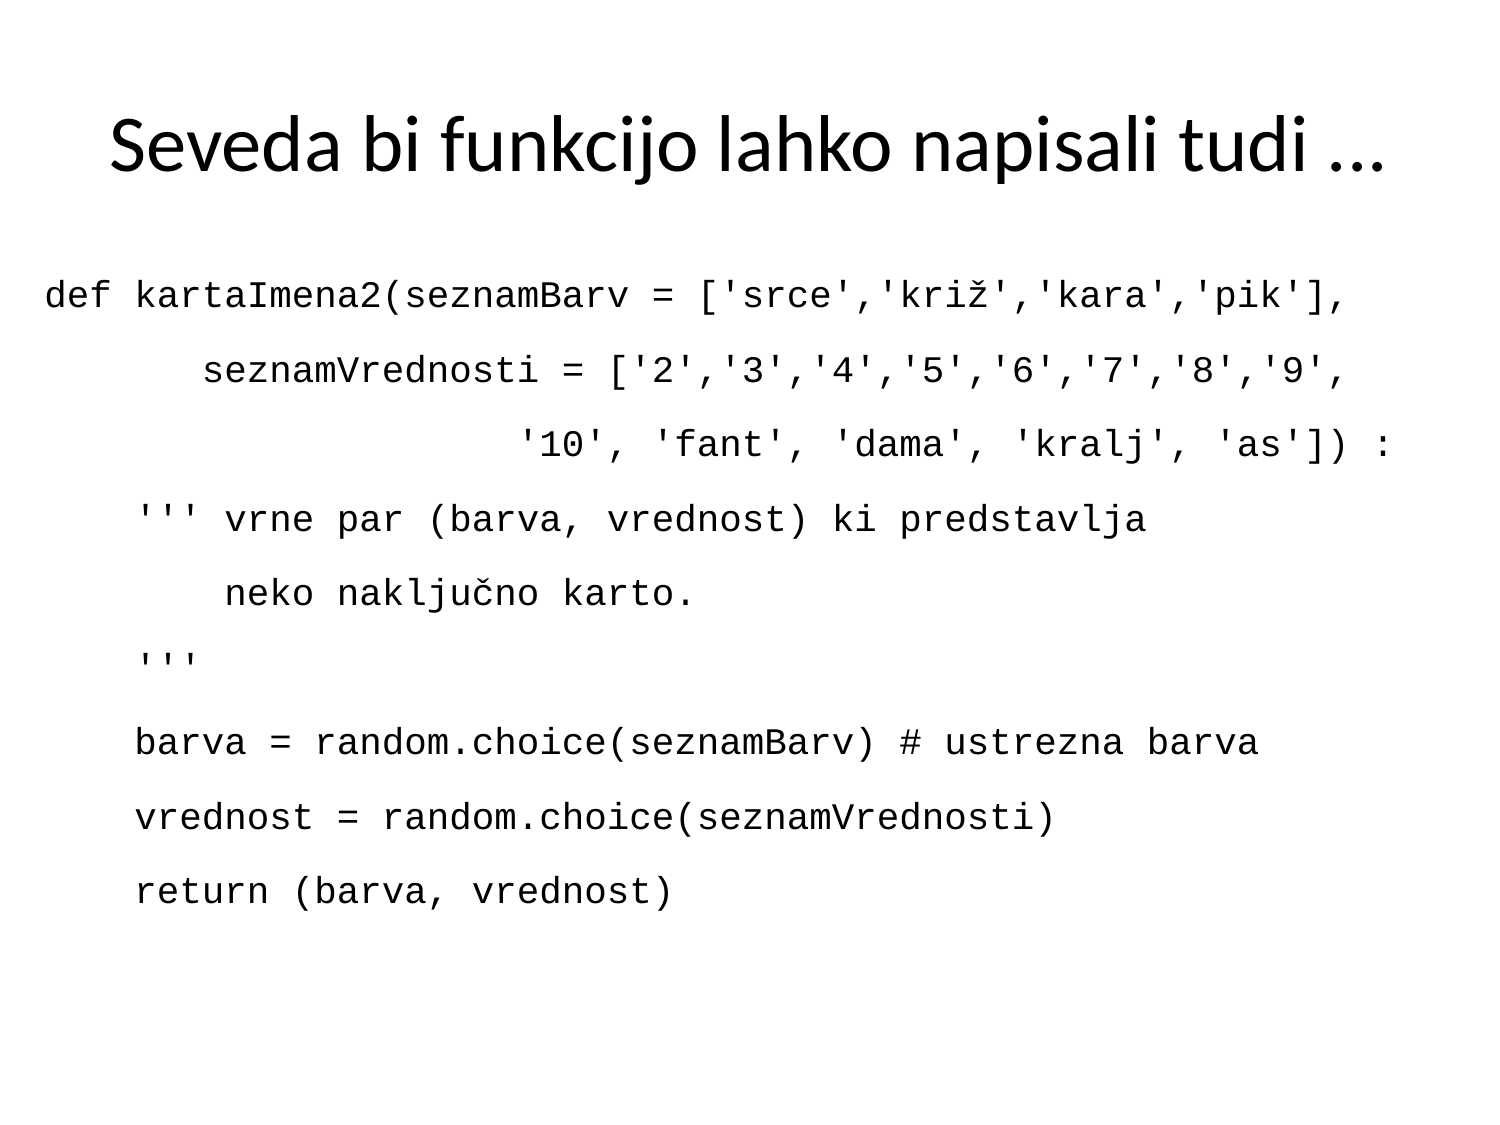

# Seveda bi funkcijo lahko napisali tudi ...
def kartaImena2(seznamBarv = ['srce','križ','kara','pik'],
 seznamVrednosti = ['2','3','4','5','6','7','8','9',
 '10', 'fant', 'dama', 'kralj', 'as']) :
 ''' vrne par (barva, vrednost) ki predstavlja
 neko naključno karto.
 '''
 barva = random.choice(seznamBarv) # ustrezna barva
 vrednost = random.choice(seznamVrednosti)
 return (barva, vrednost)